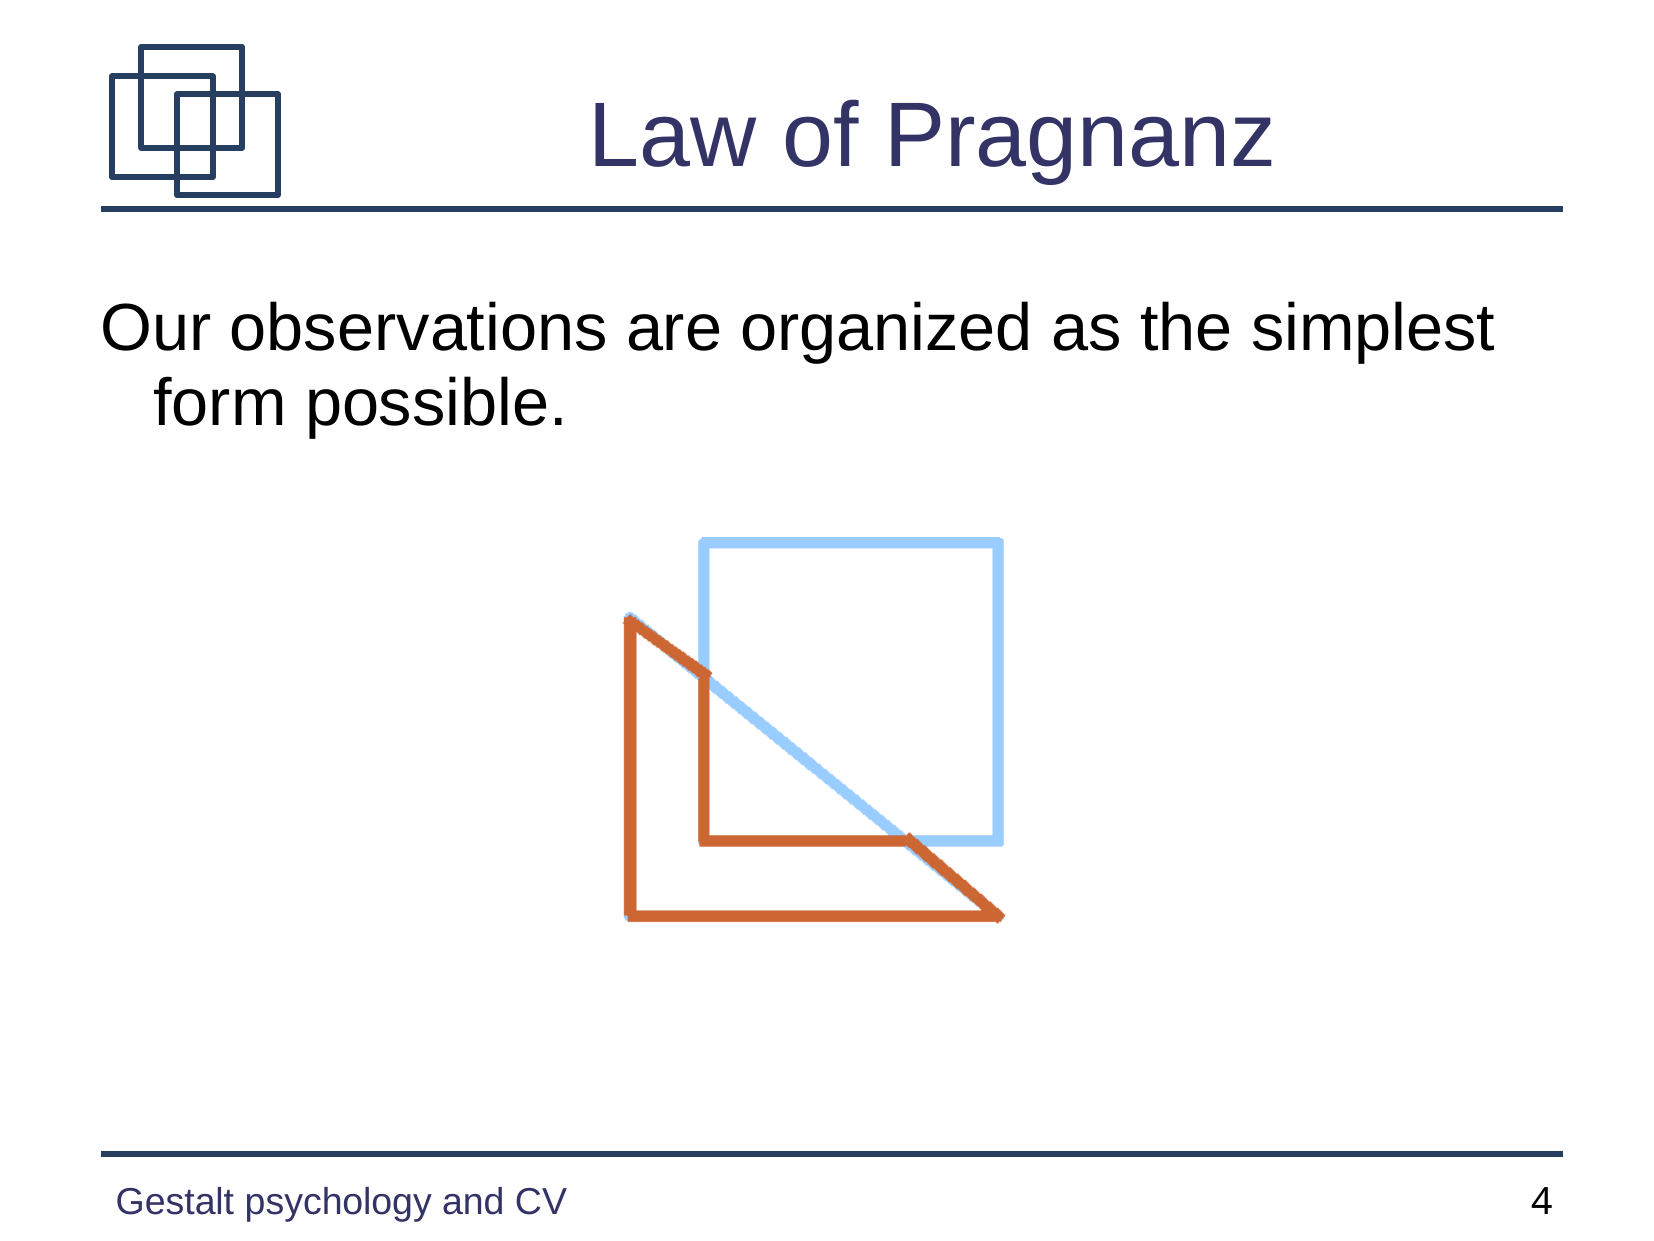

# Law of Pragnanz
Our observations are organized as the simplest form possible.